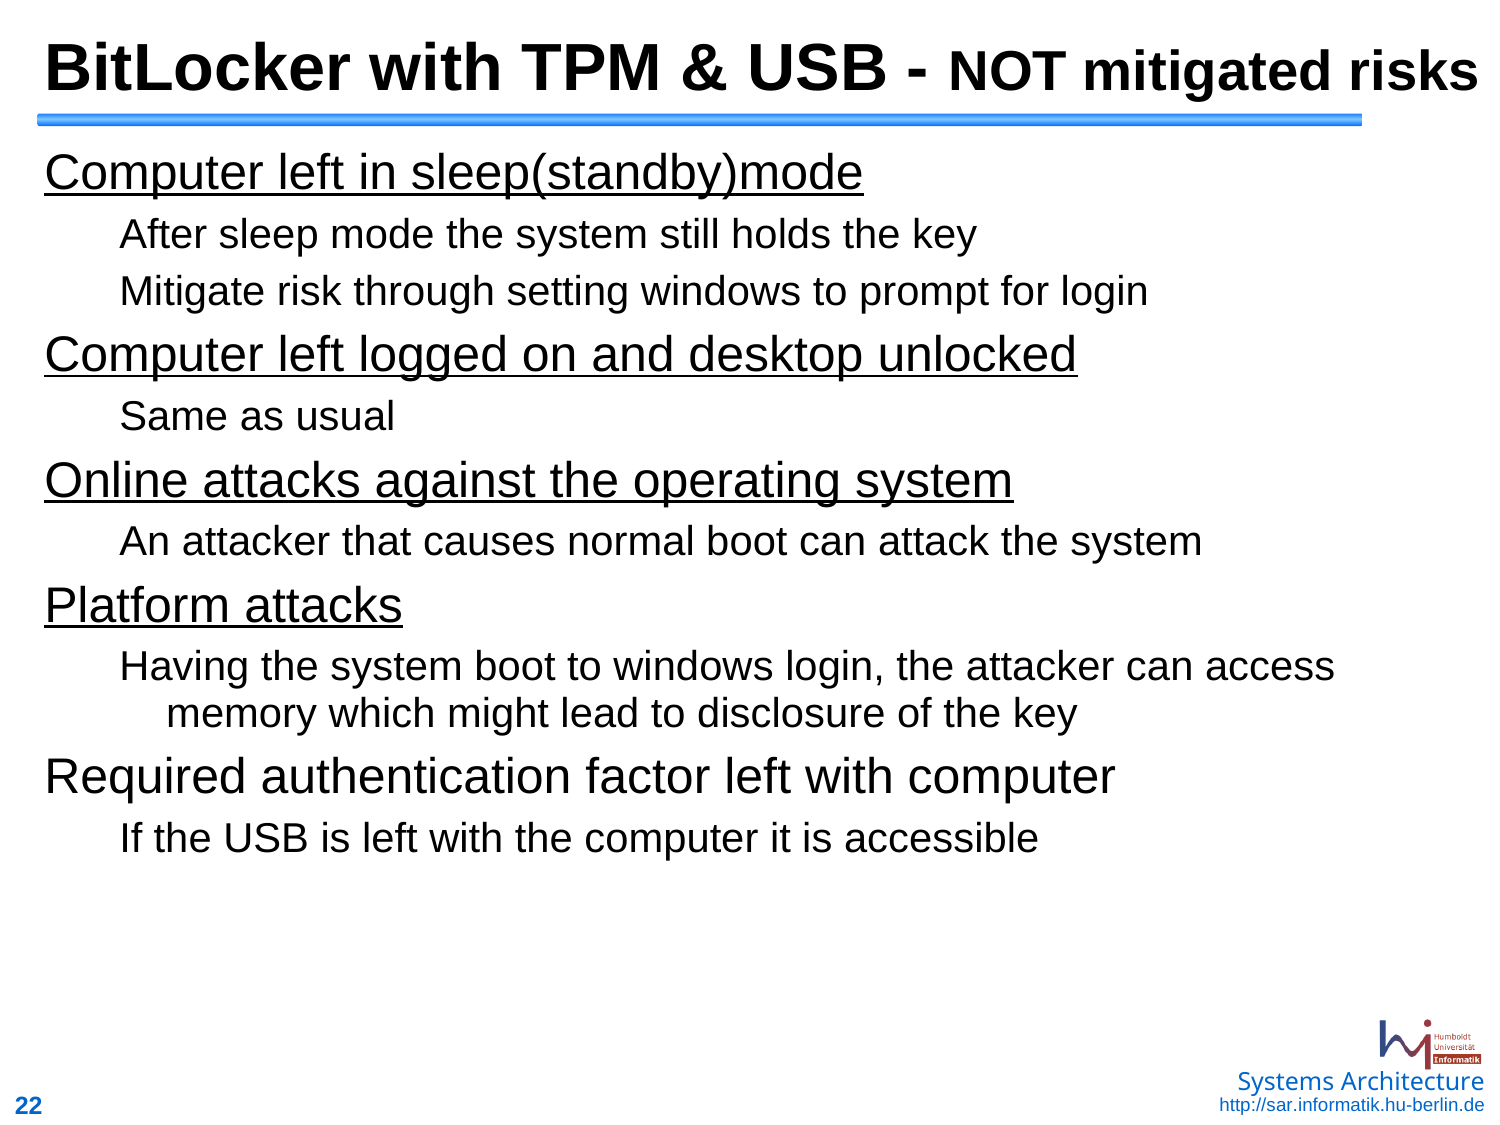

# BitLocker with TPM & USB - NOT mitigated risks
Computer left in sleep(standby)mode
After sleep mode the system still holds the key
Mitigate risk through setting windows to prompt for login
Computer left logged on and desktop unlocked
Same as usual
Online attacks against the operating system
An attacker that causes normal boot can attack the system
Platform attacks
Having the system boot to windows login, the attacker can access memory which might lead to disclosure of the key
Required authentication factor left with computer
If the USB is left with the computer it is accessible